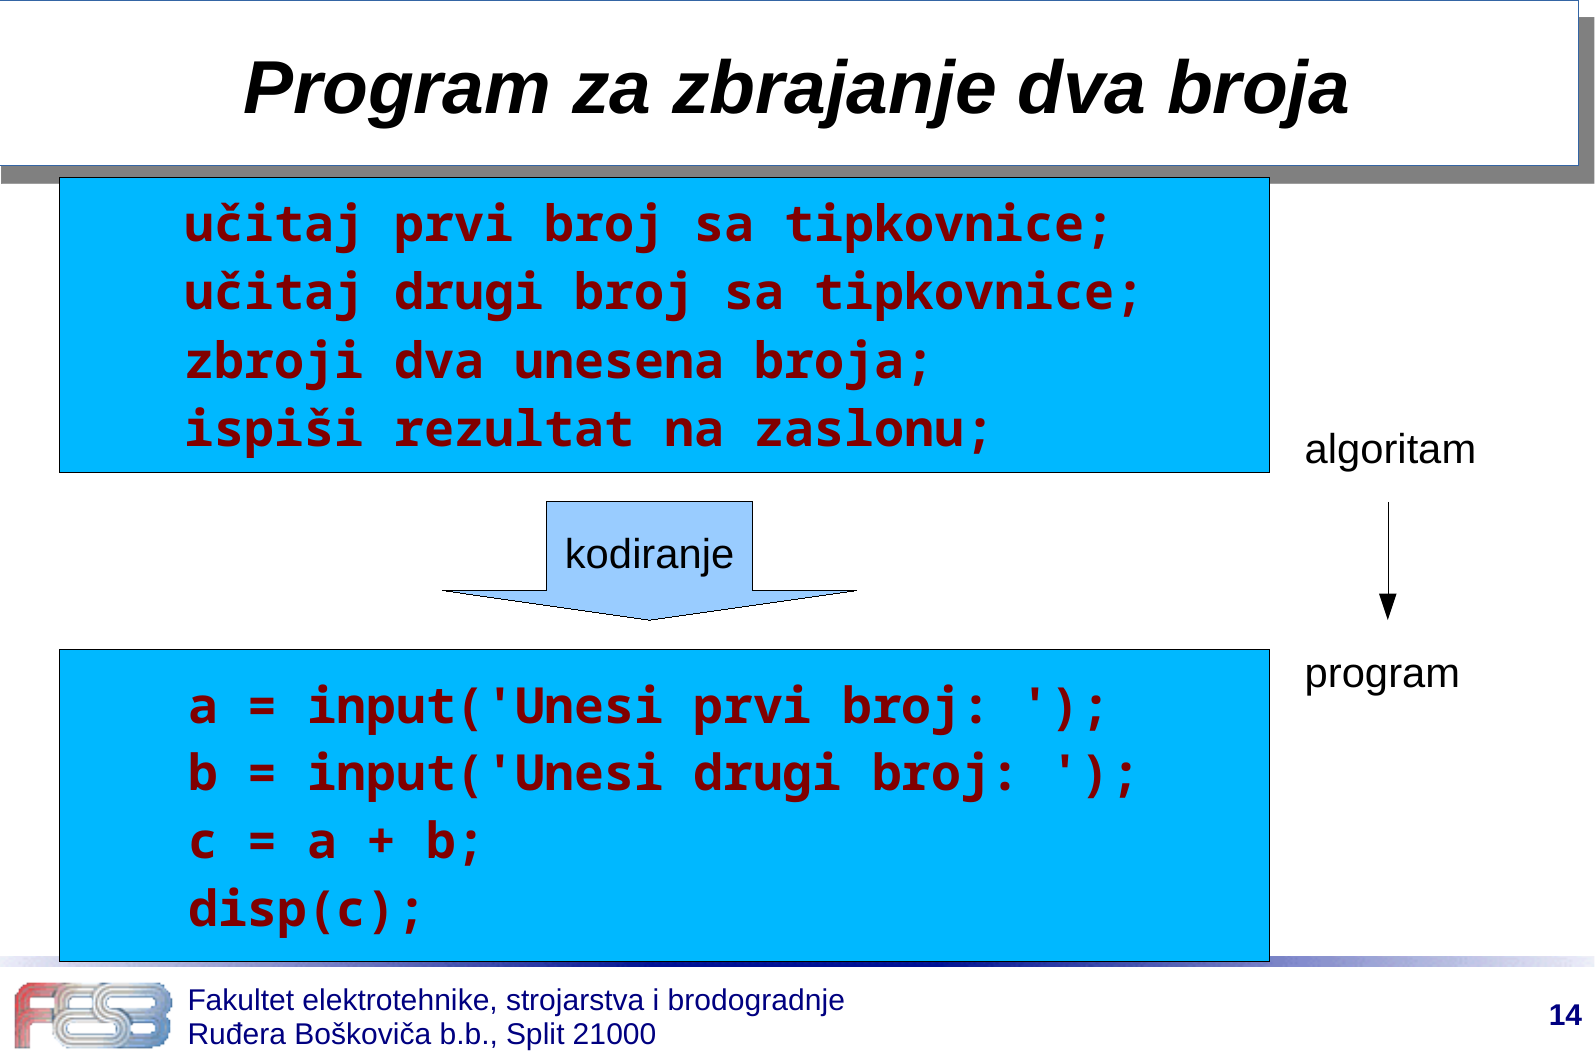

# Program za zbrajanje dva broja
učitaj prvi broj sa tipkovnice;
učitaj drugi broj sa tipkovnice;
zbroji dva unesena broja;
ispiši rezultat na zaslonu;
algoritam
kodiranje
a = input('Unesi prvi broj: ');
b = input('Unesi drugi broj: ');
c = a + b;
disp(c);
program